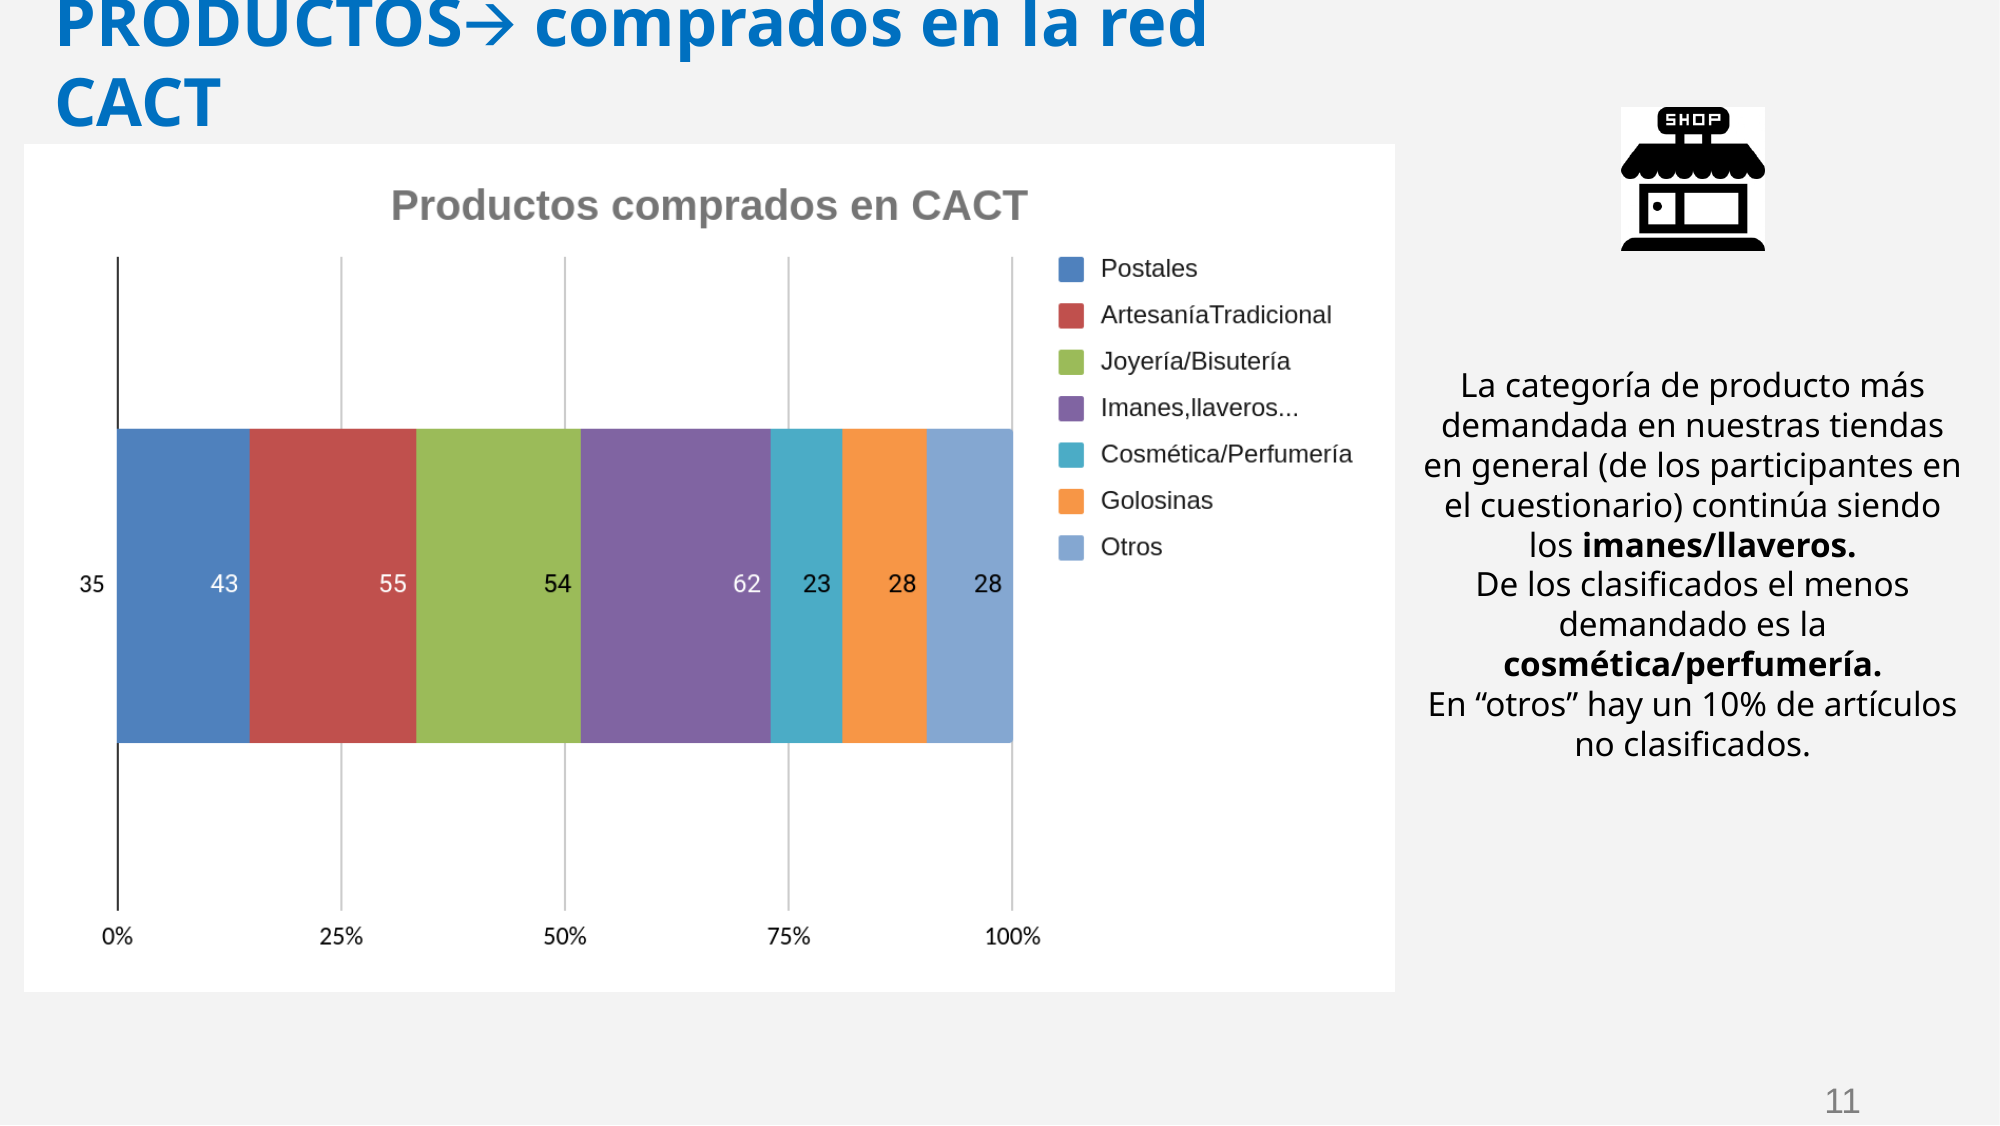

PRODUCTOS🡪 comprados en la red CACT
La categoría de producto más demandada en nuestras tiendas en general (de los participantes en el cuestionario) continúa siendo los imanes/llaveros.
De los clasificados el menos demandado es la cosmética/perfumería.
En “otros” hay un 10% de artículos no clasificados.